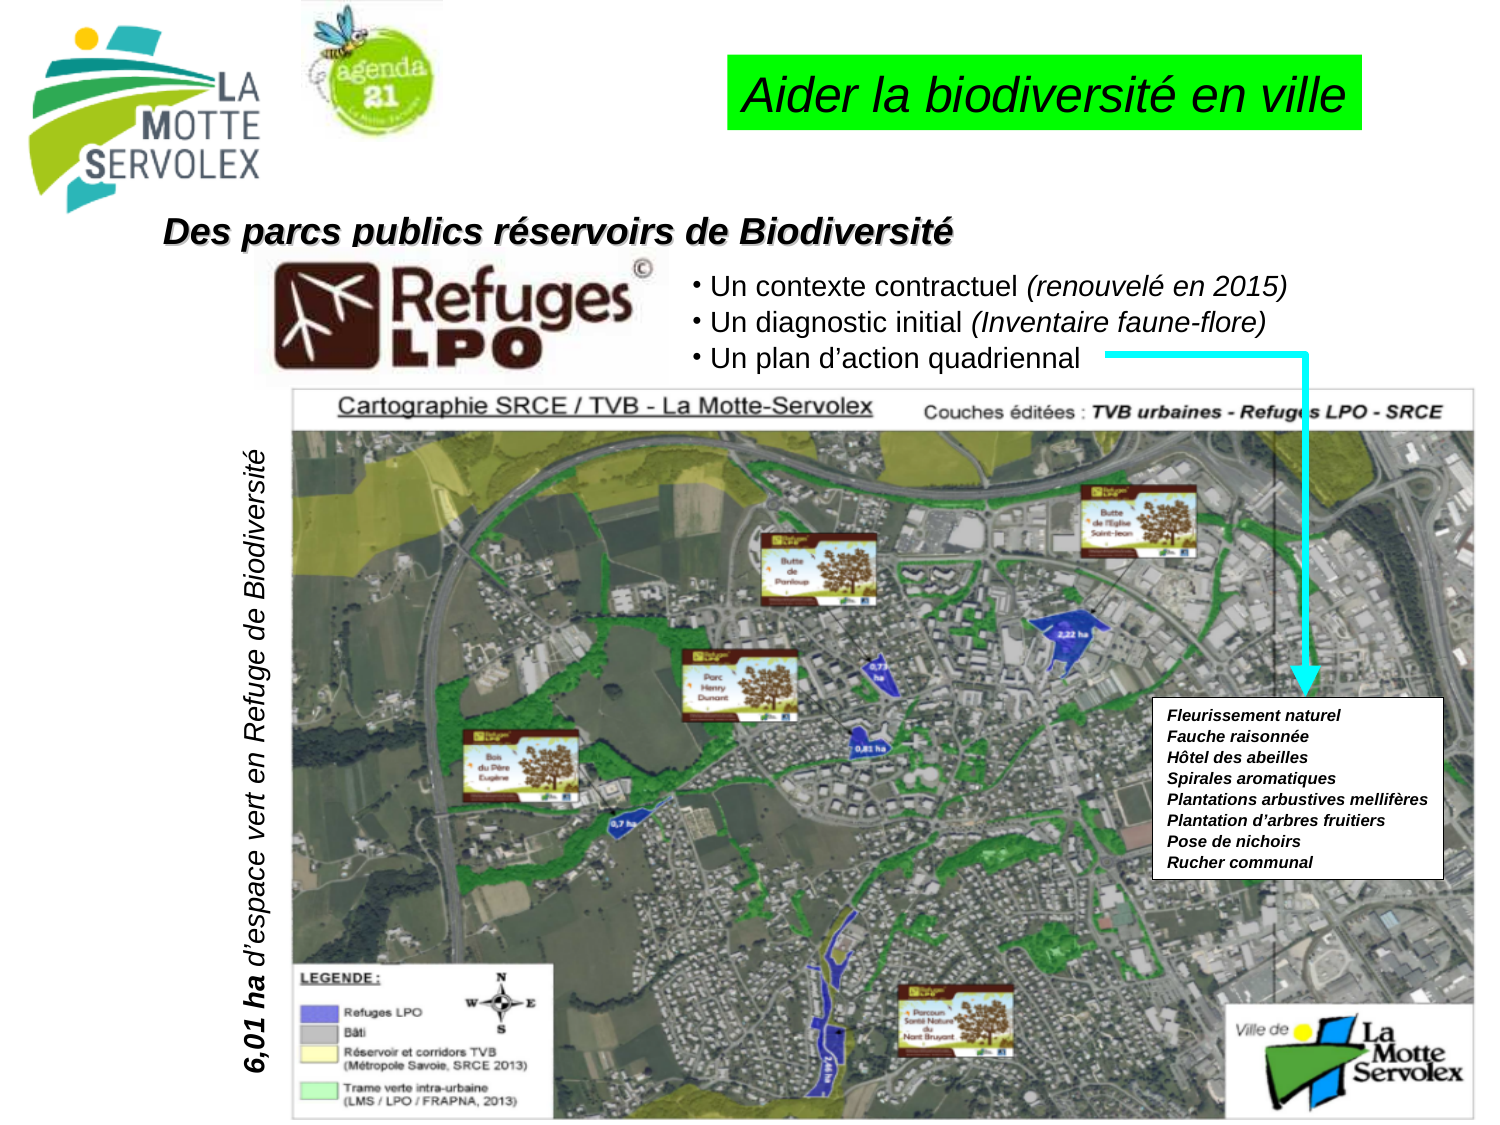

Aider la biodiversité en ville
Des parcs publics réservoirs de Biodiversité
 Un contexte contractuel (renouvelé en 2015)
 Un diagnostic initial (Inventaire faune-flore)
 Un plan d’action quadriennal
Fleurissement naturel
Fauche raisonnée
Hôtel des abeilles
Spirales aromatiques
Plantations arbustives mellifères
Plantation d’arbres fruitiers
Pose de nichoirs
Rucher communal
6,01 ha d’espace vert en Refuge de Biodiversité